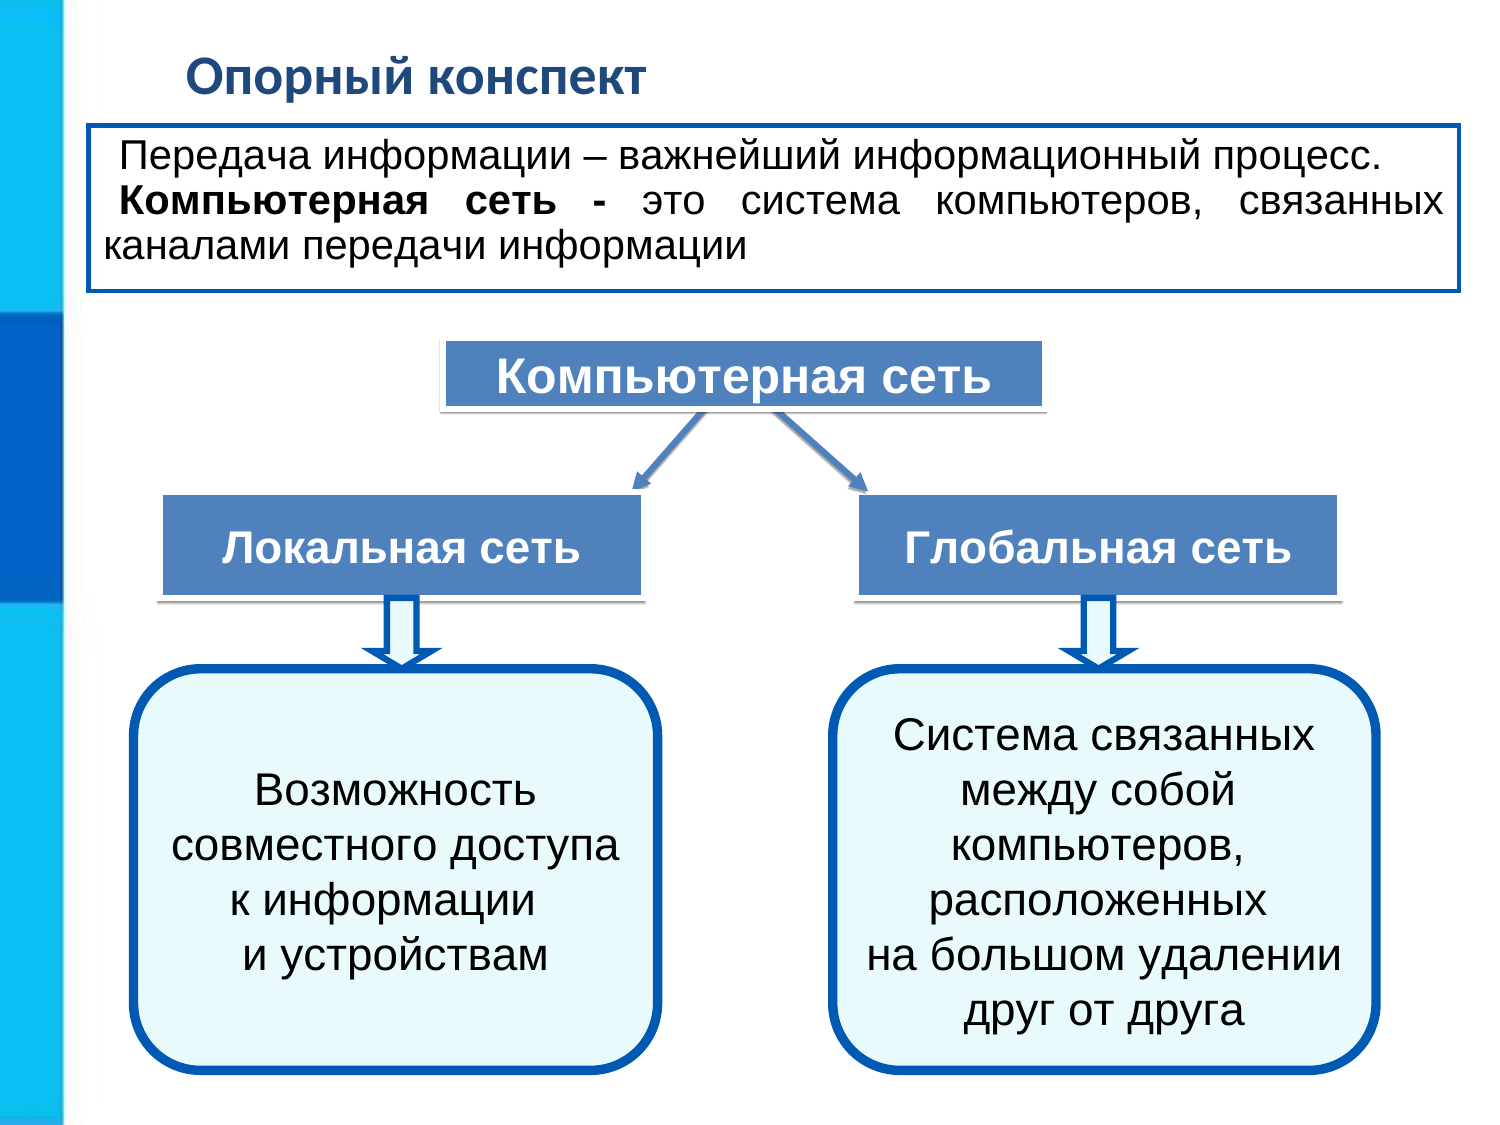

Опорный конспект
Передача информации – важнейший информационный процесс.
Компьютерная сеть - это система компьютеров, связанных каналами передачи информации
Компьютерная сеть
Локальная сеть
Глобальная сеть
Возможность
 совместного доступа
к информации
и устройствам
Система связанных
между собой
компьютеров,
расположенных
на большом удалении
друг от друга